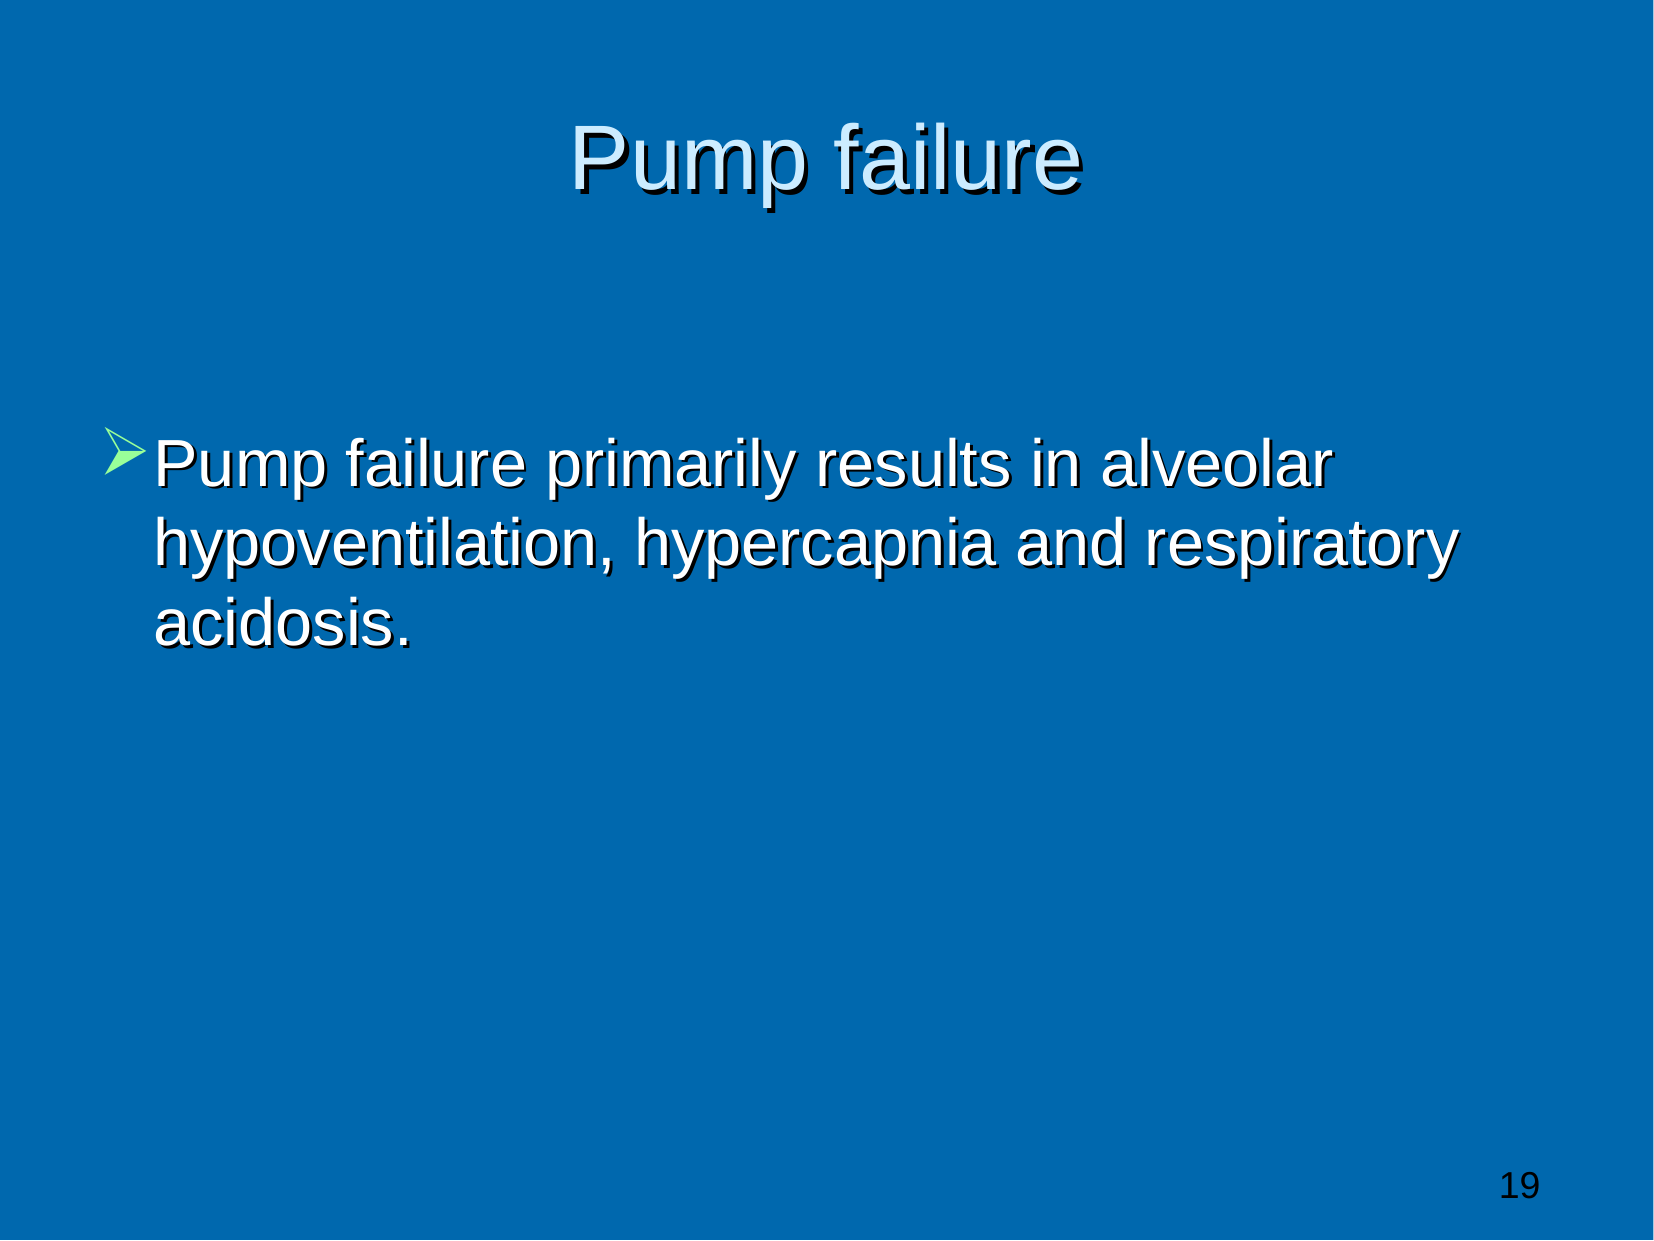

Pump failure
Pump failure primarily results in alveolar hypoventilation, hypercapnia and respiratory acidosis.